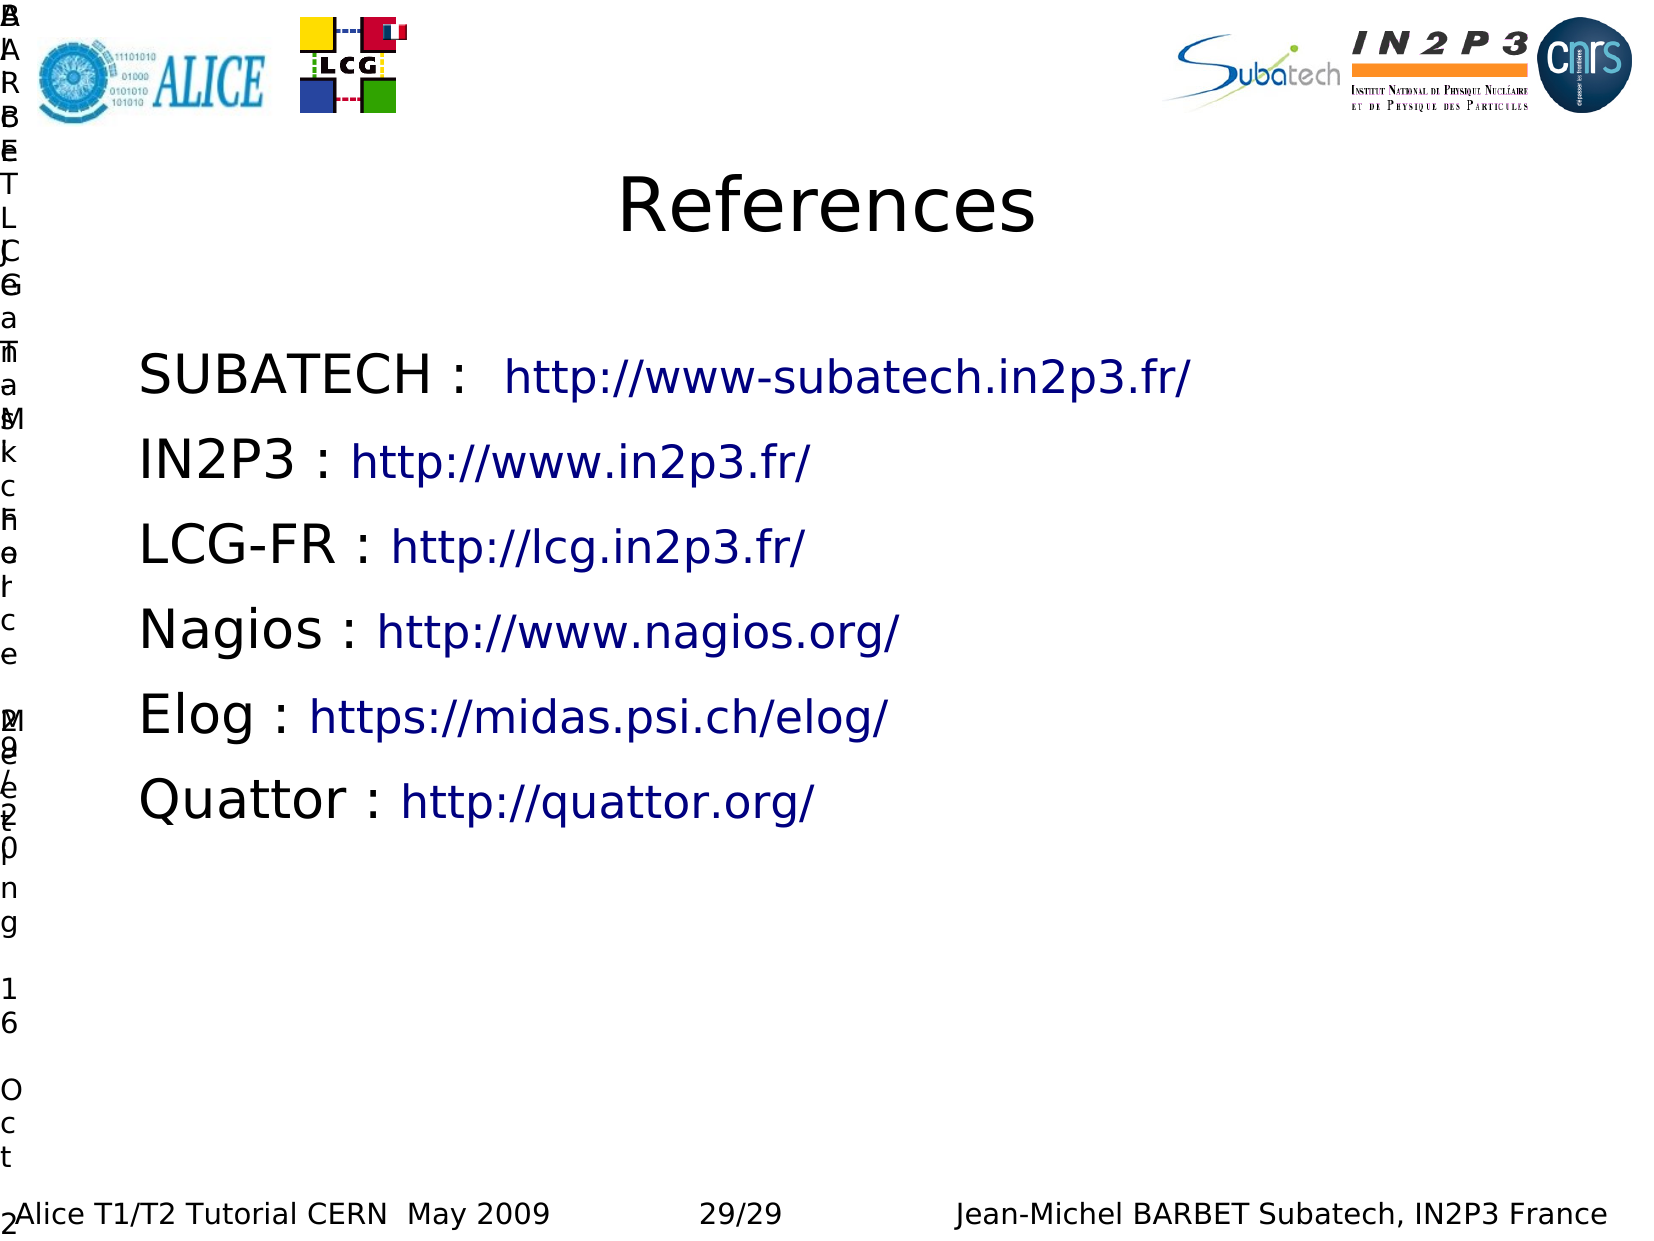

# References
SUBATECH : http://www-subatech.in2p3.fr/
IN2P3 : http://www.in2p3.fr/
LCG-FR : http://lcg.in2p3.fr/
Nagios : http://www.nagios.org/
Elog : https://midas.psi.ch/elog/
Quattor : http://quattor.org/